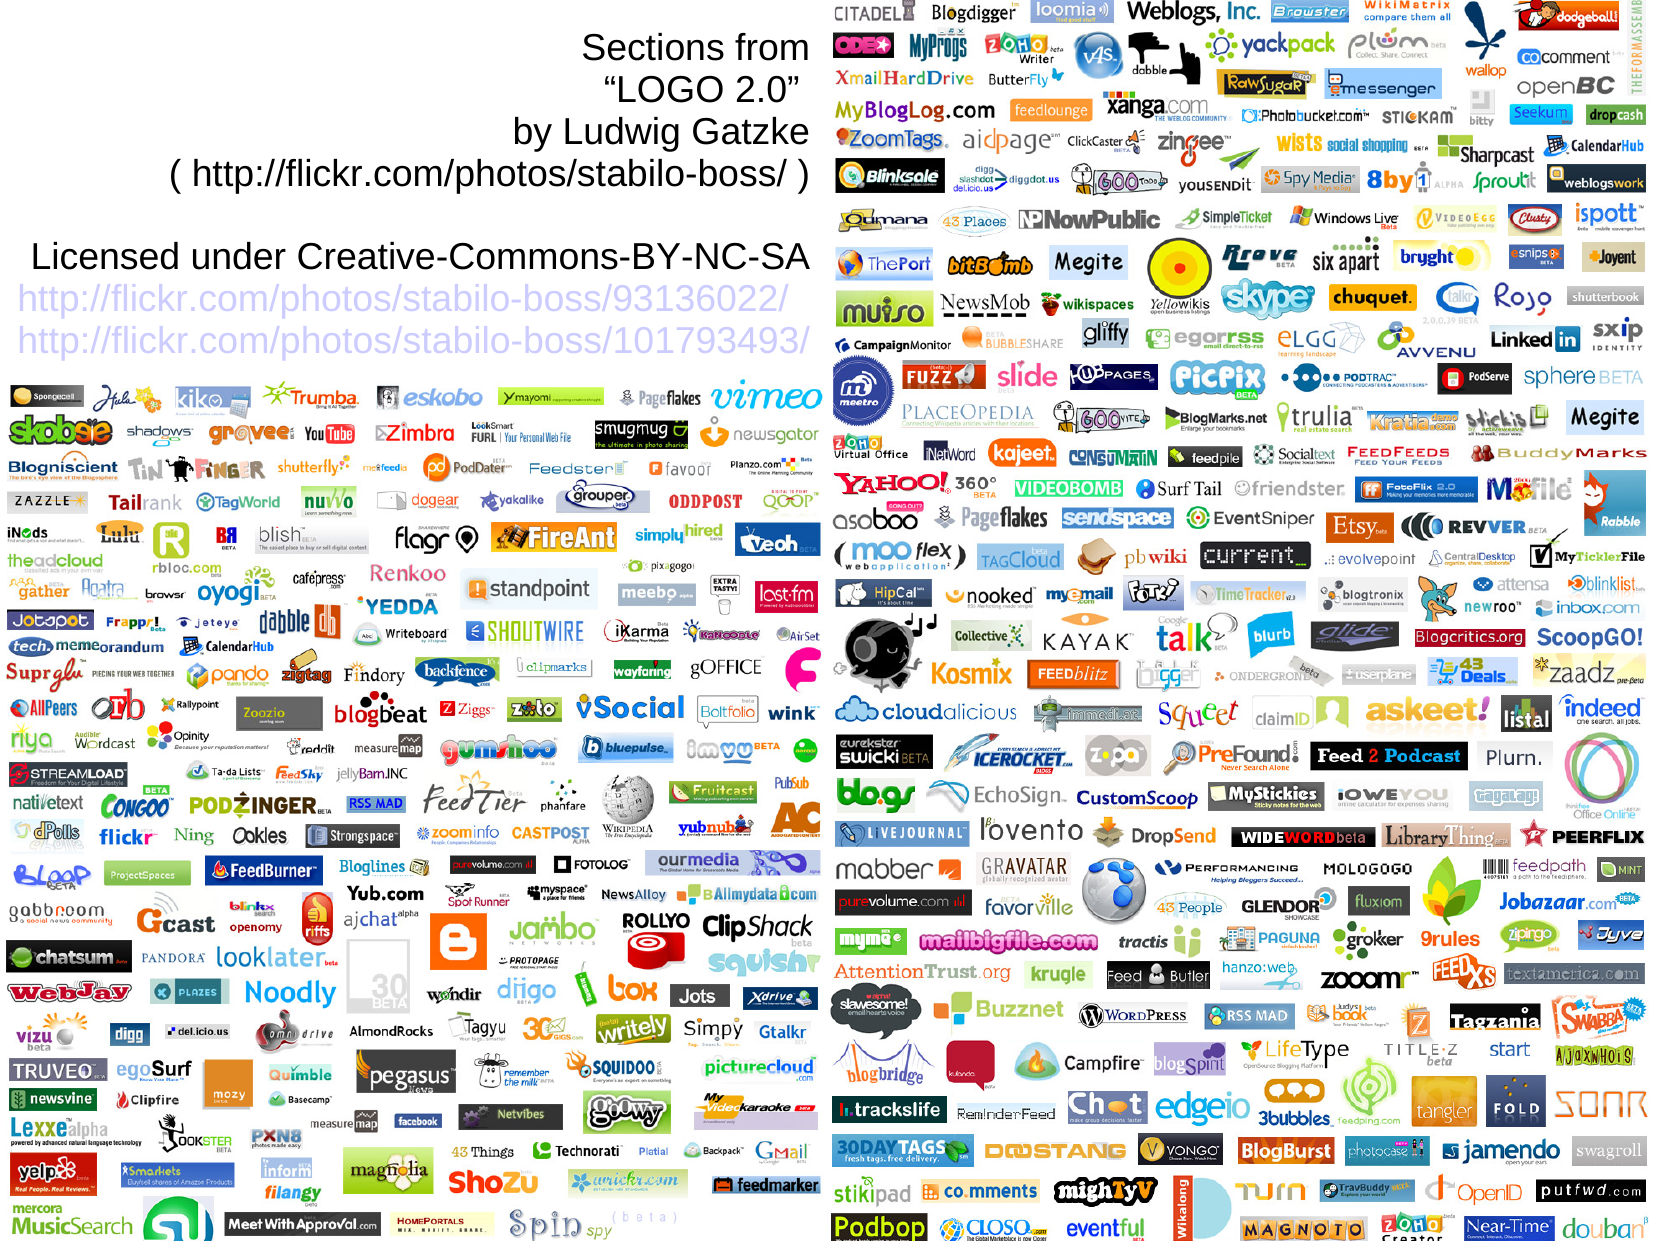

Sections from
		“LOGO 2.0”
by Ludwig Gatzke
( http://flickr.com/photos/stabilo-boss/ )‏
Licensed under Creative-Commons-BY-NC-SA
http://flickr.com/photos/stabilo-boss/93136022/ http://flickr.com/photos/stabilo-boss/101793493/